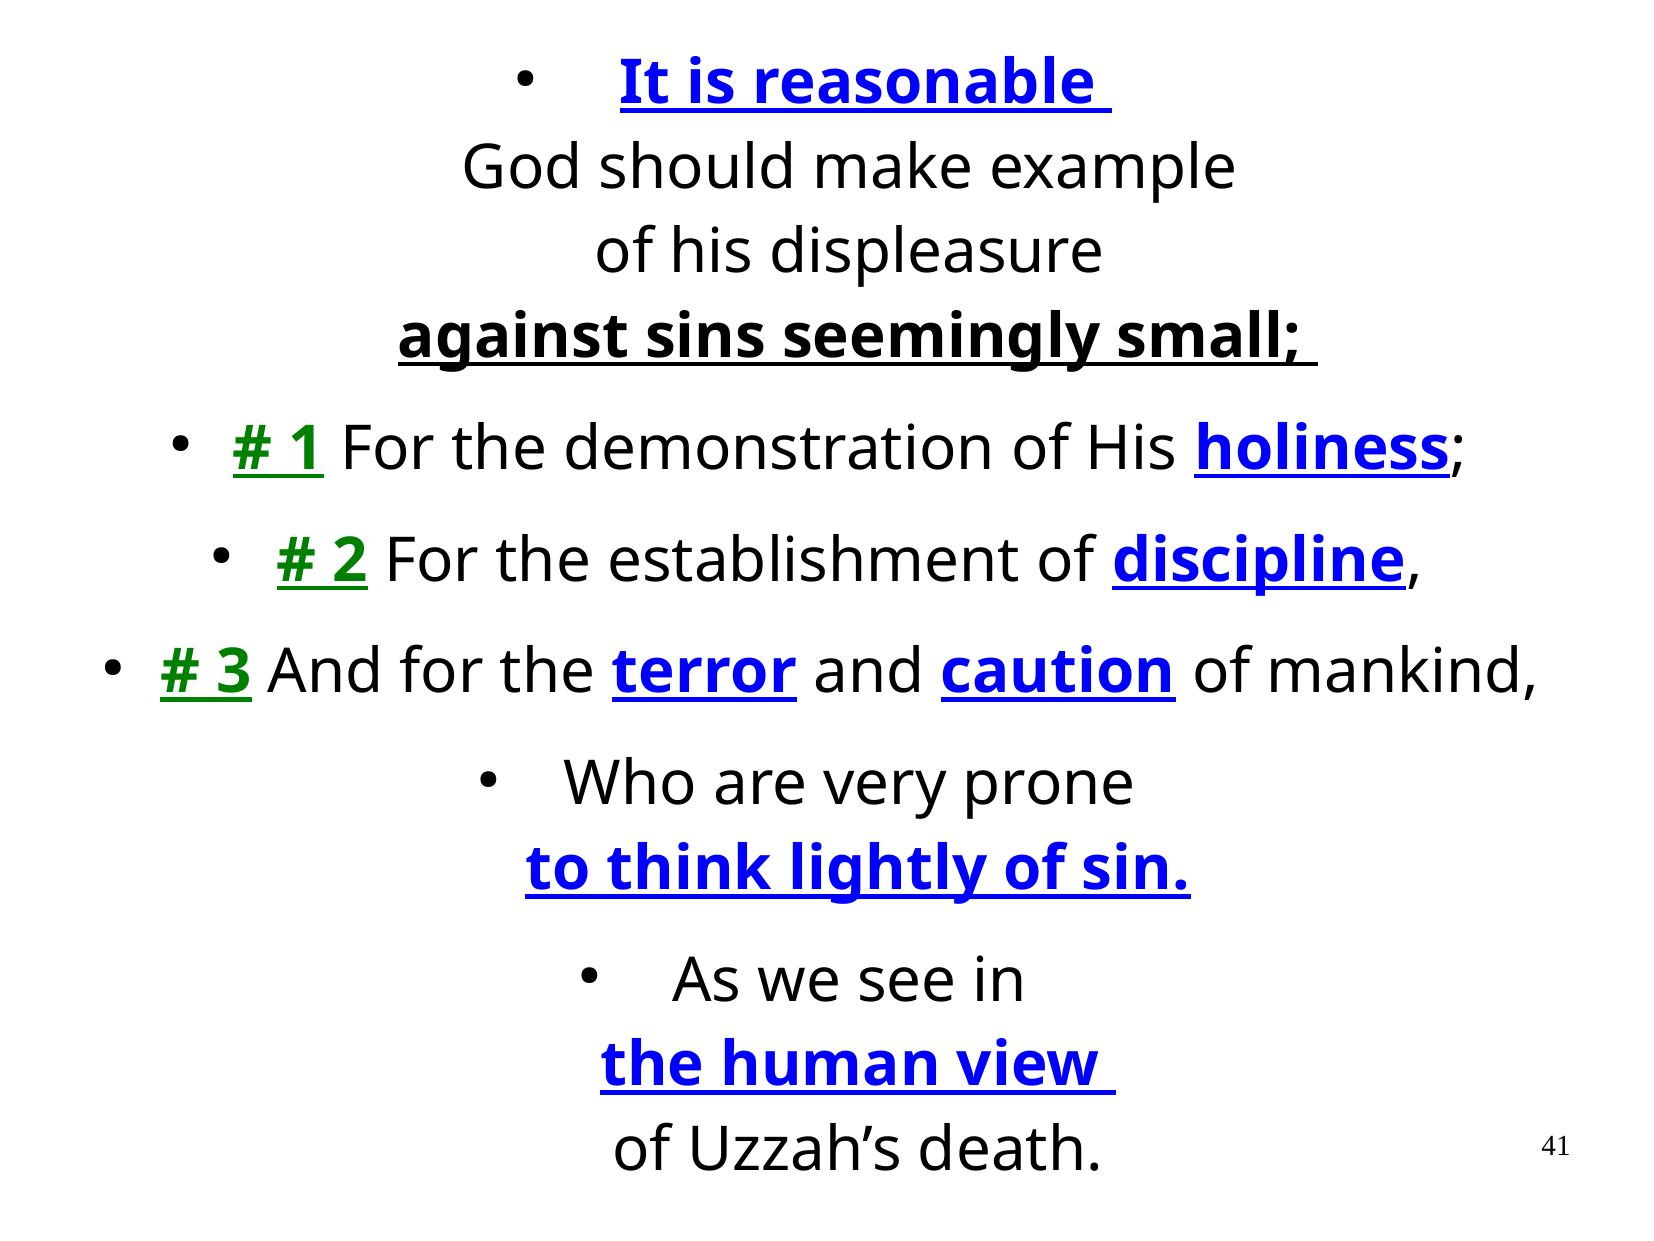

# It is reasonable God should make example of his displeasure against sins seemingly small;
# 1 For the demonstration of His holiness;
# 2 For the establishment of discipline,
# 3 And for the terror and caution of mankind,
Who are very prone
to think lightly of sin.
As we see in
the human view
of Uzzah’s death.
41